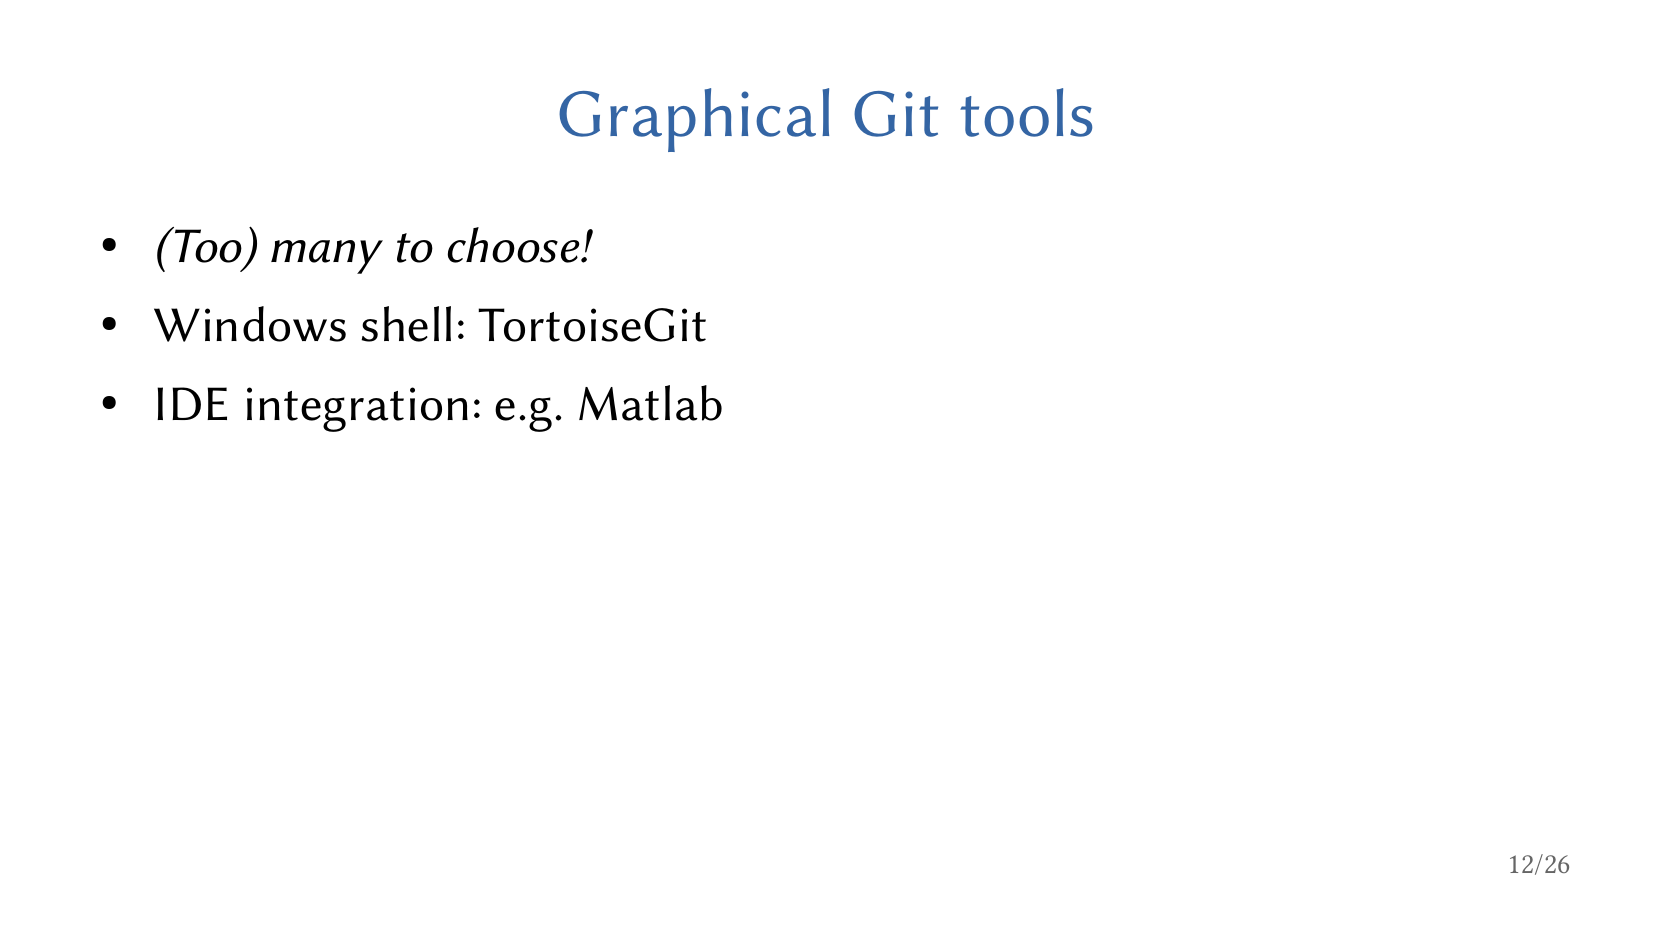

# Graphical Git tools
(Too) many to choose!
Windows shell: TortoiseGit
IDE integration: e.g. Matlab
12